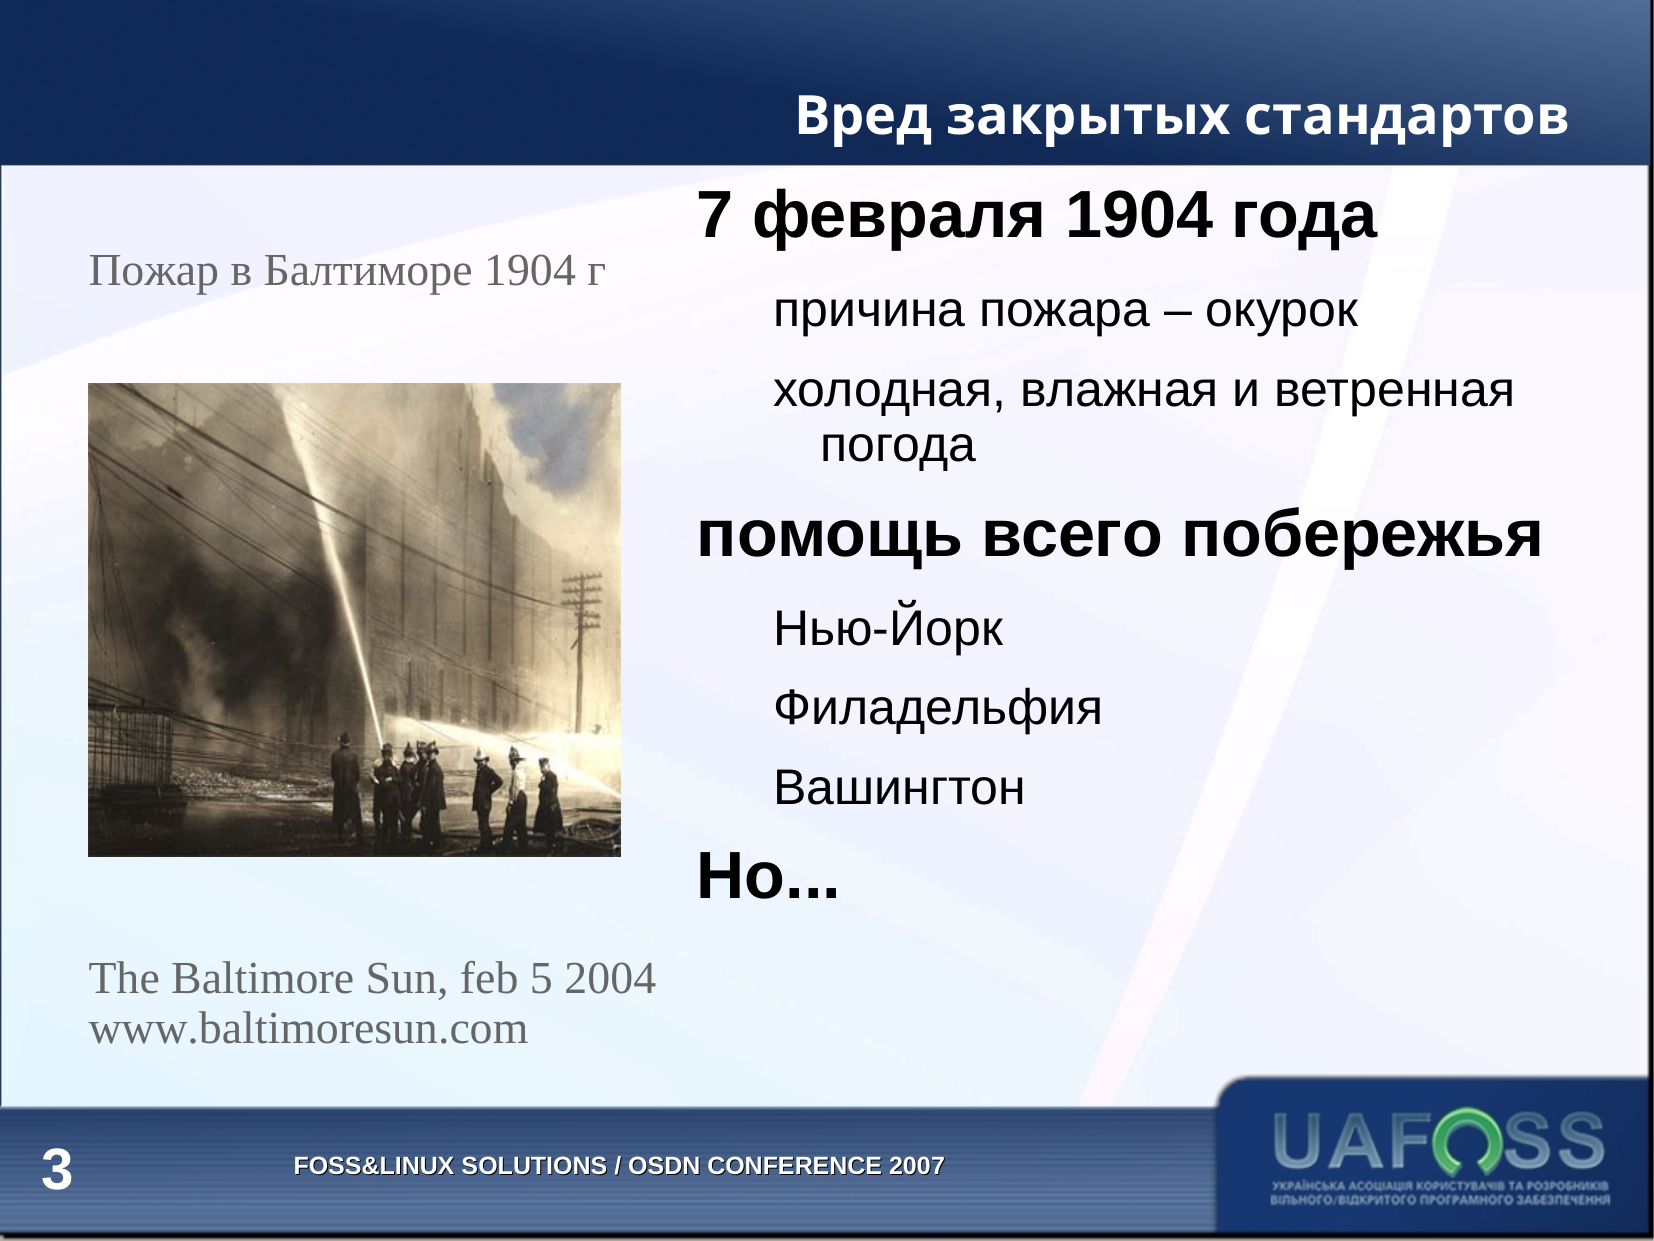

# Вред закрытых стандартов
7 февраля 1904 года
причина пожара – окурок
холодная, влажная и ветренная погода
помощь всего побережья
Нью-Йорк
Филадельфия
Вашингтон
Но...
Пожар в Балтиморе 1904 г
The Baltimore Sun, feb 5 2004
www.baltimoresun.com
FOSS&LINUX SOLUTIONS / OSDN CONFERENCE 2007